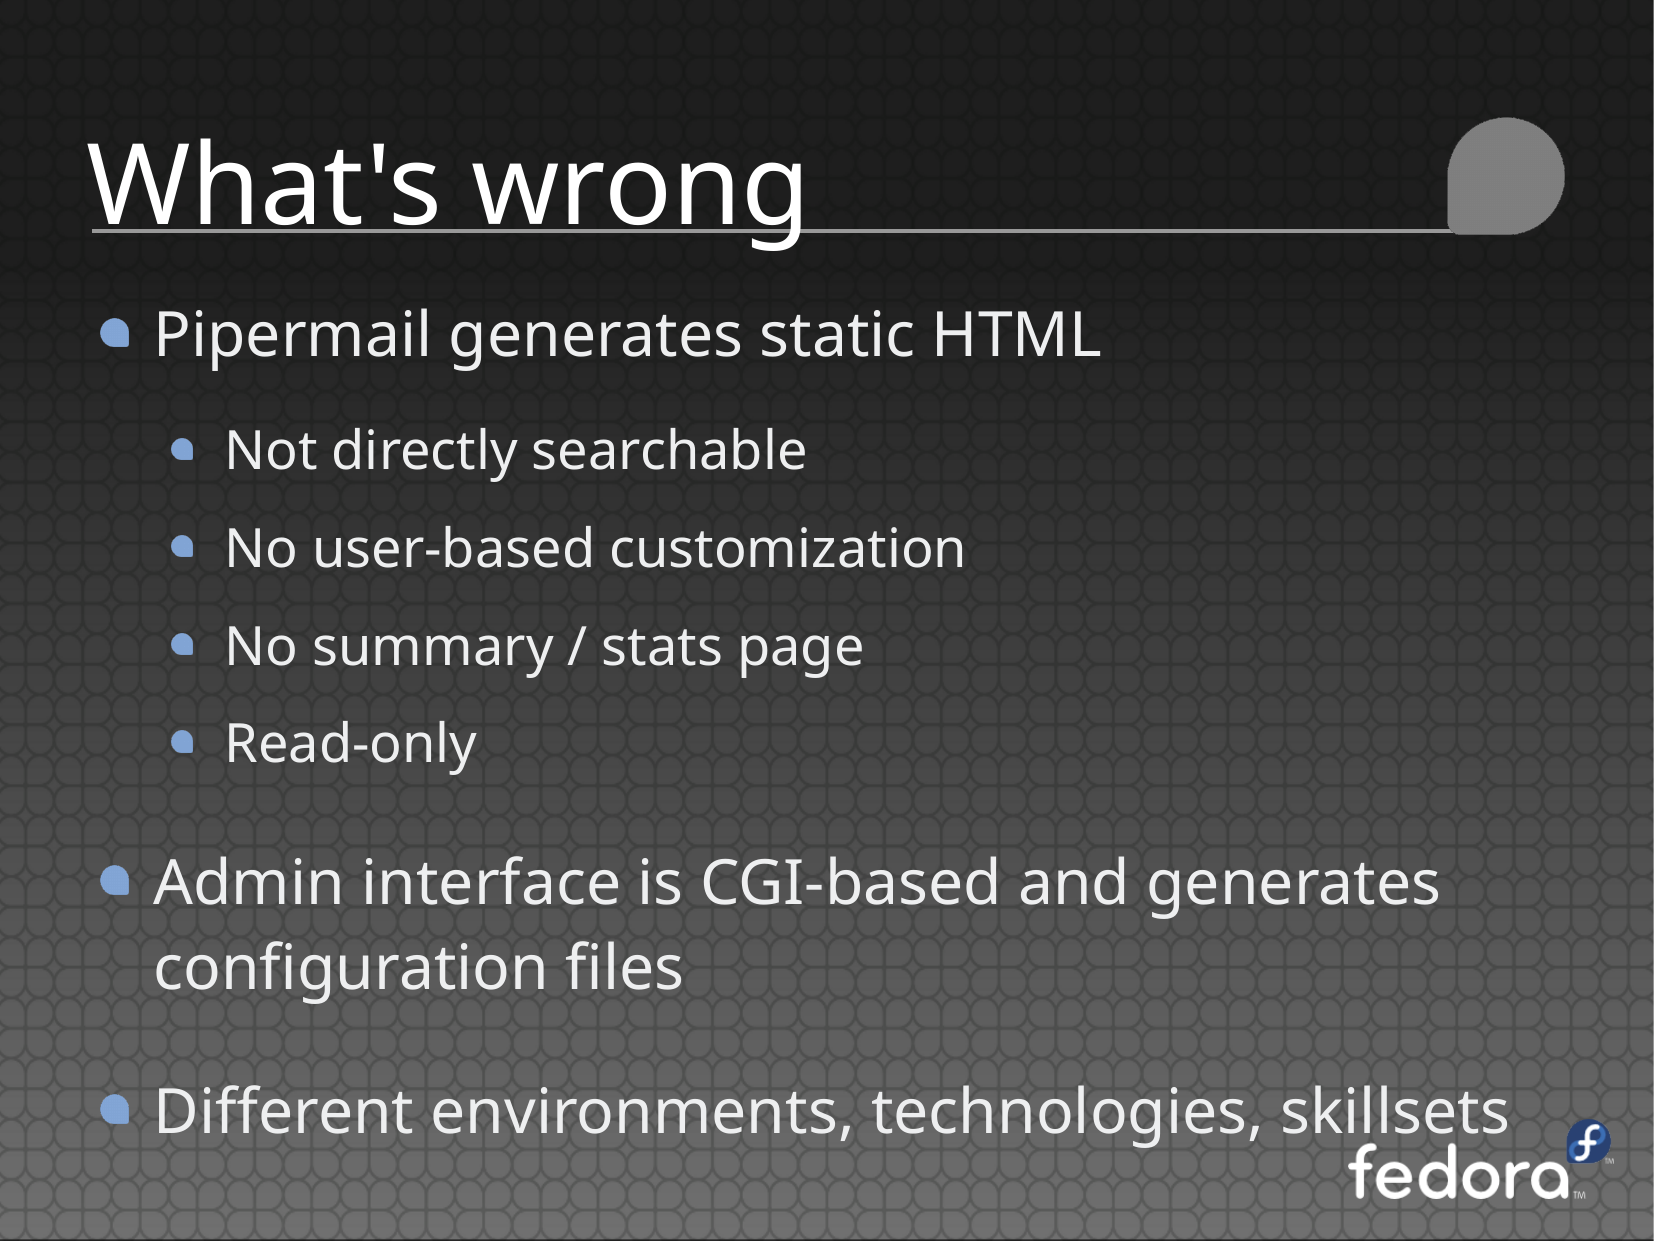

# What's wrong
Pipermail generates static HTML
Not directly searchable
No user-based customization
No summary / stats page
Read-only
Admin interface is CGI-based and generates configuration files
Different environments, technologies, skillsets